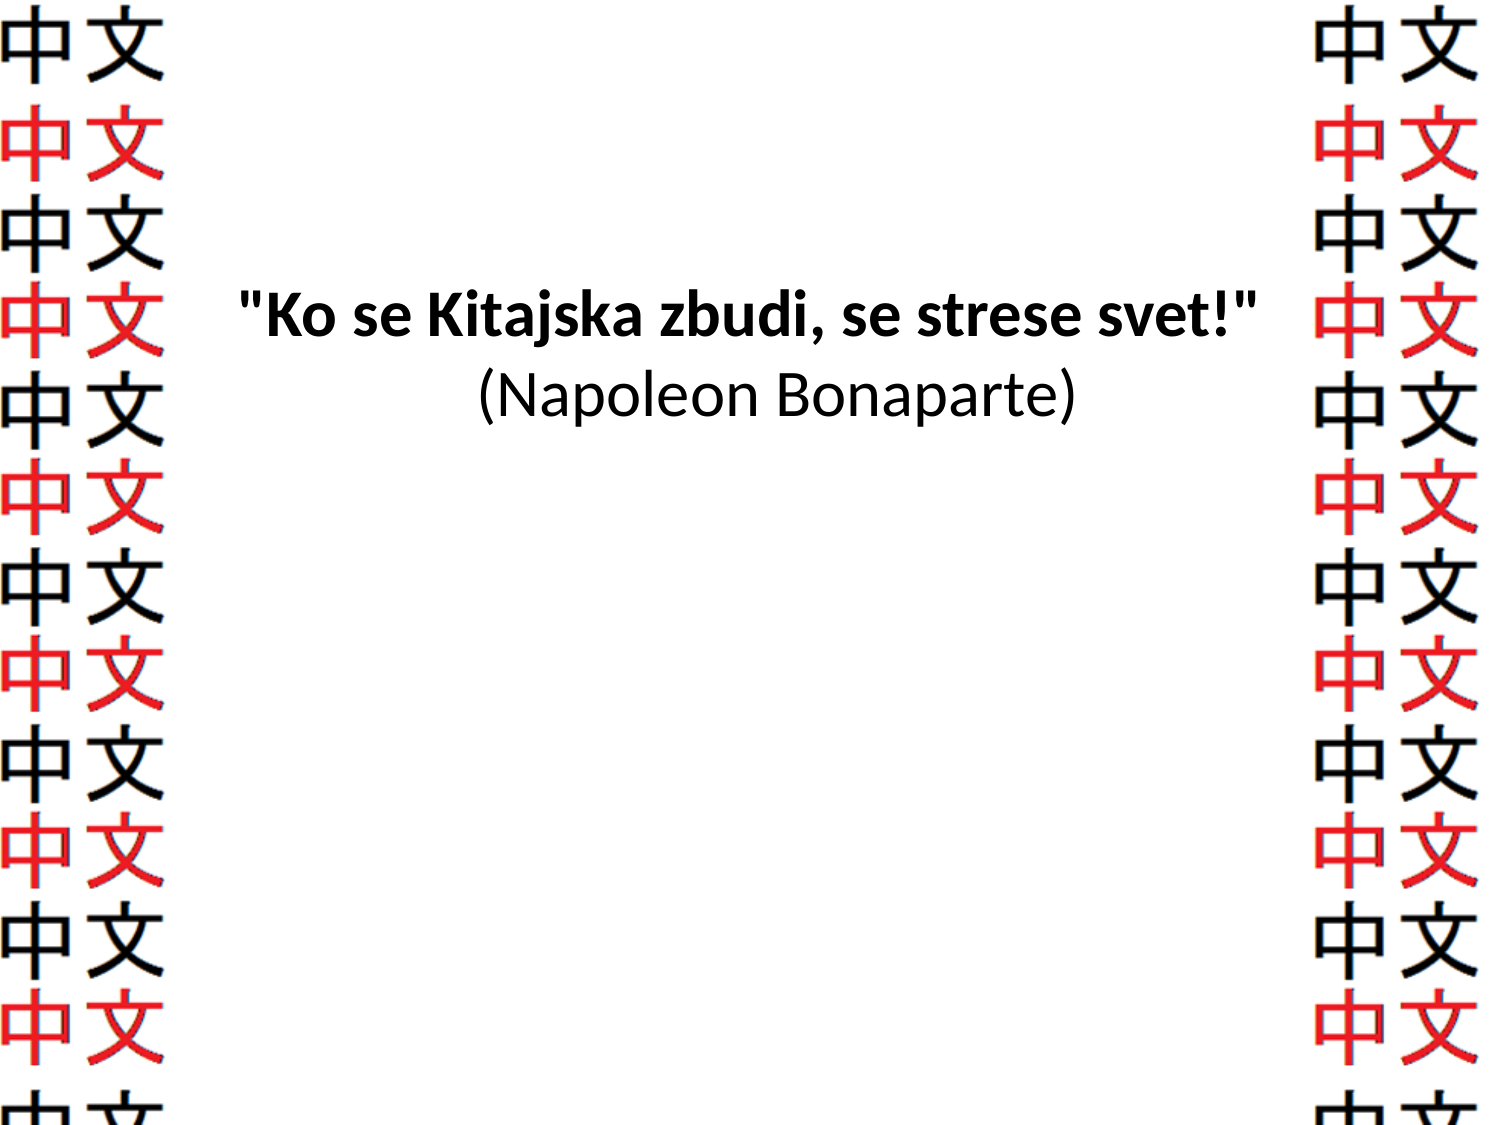

#
"Ko se Kitajska zbudi, se strese svet!" (Napoleon Bonaparte)